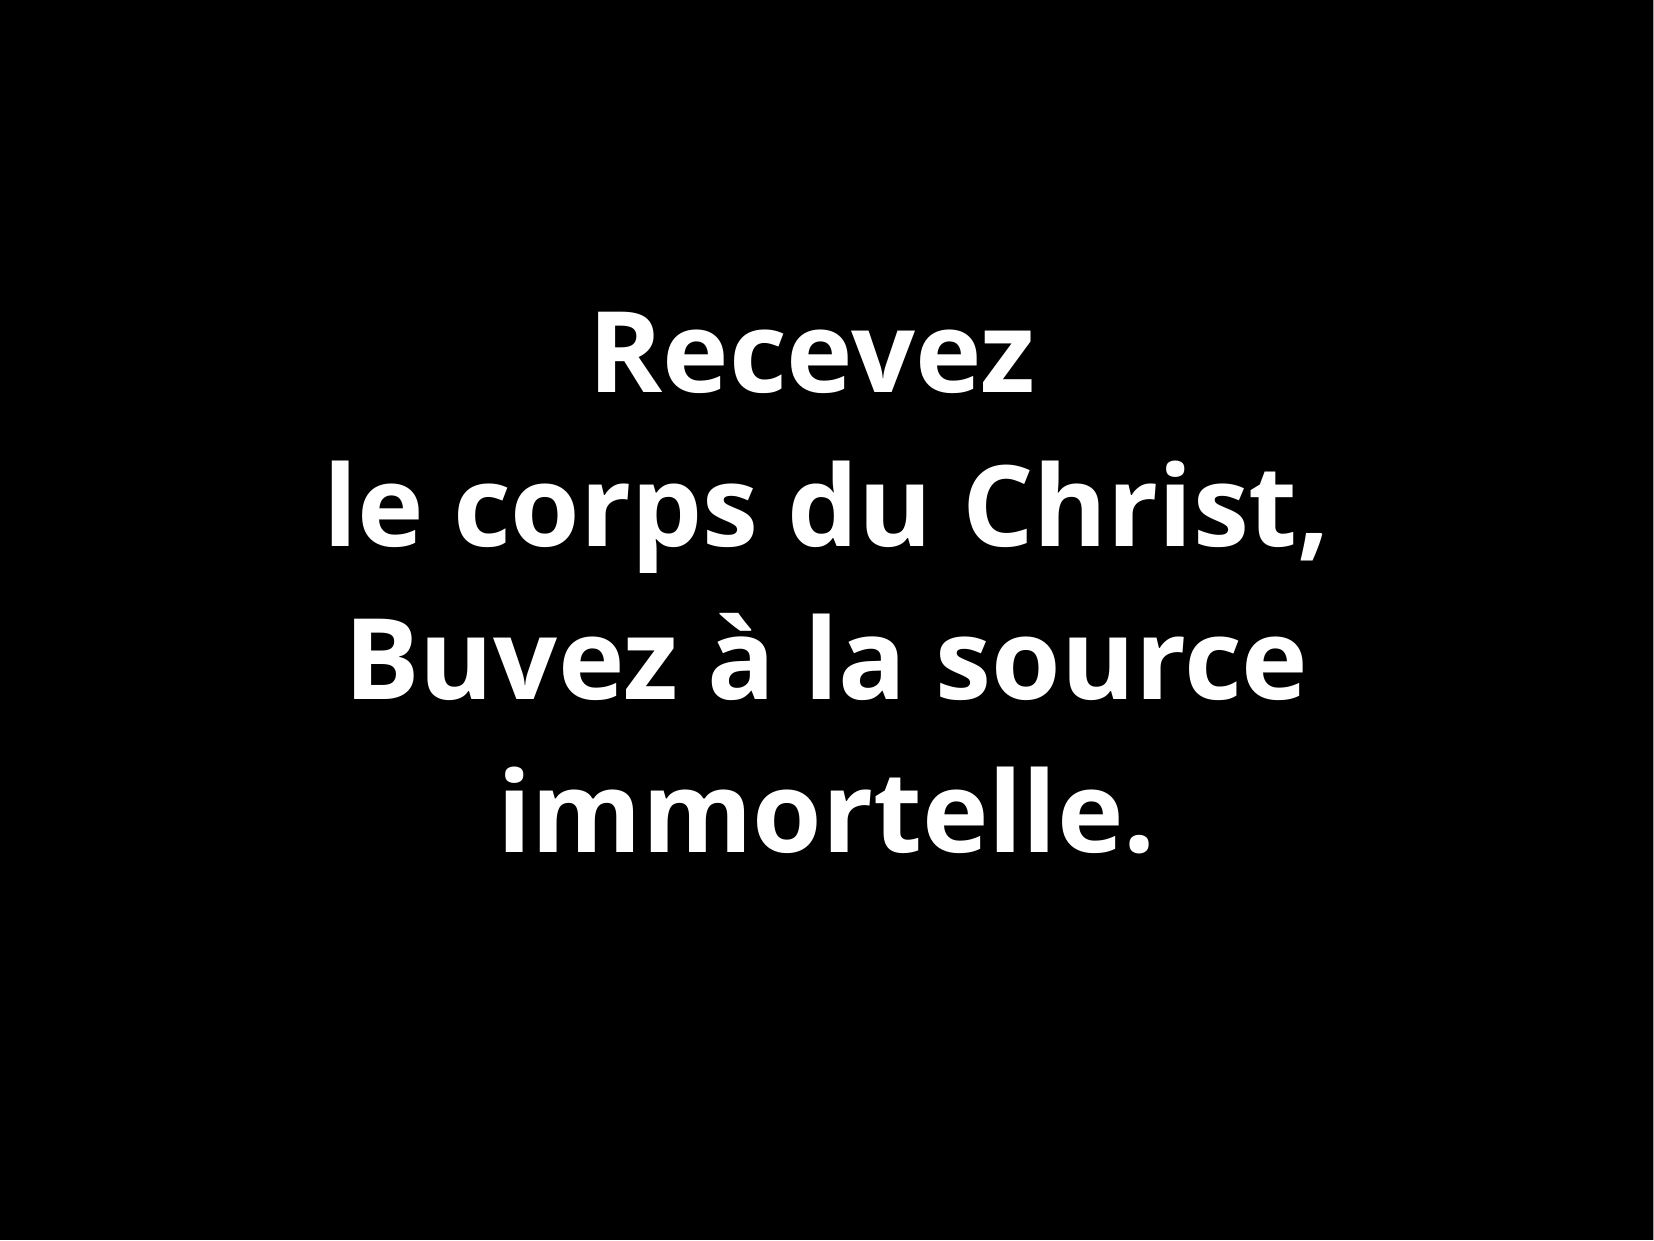

# Recevez
le corps du Christ,
Buvez à la source immortelle.